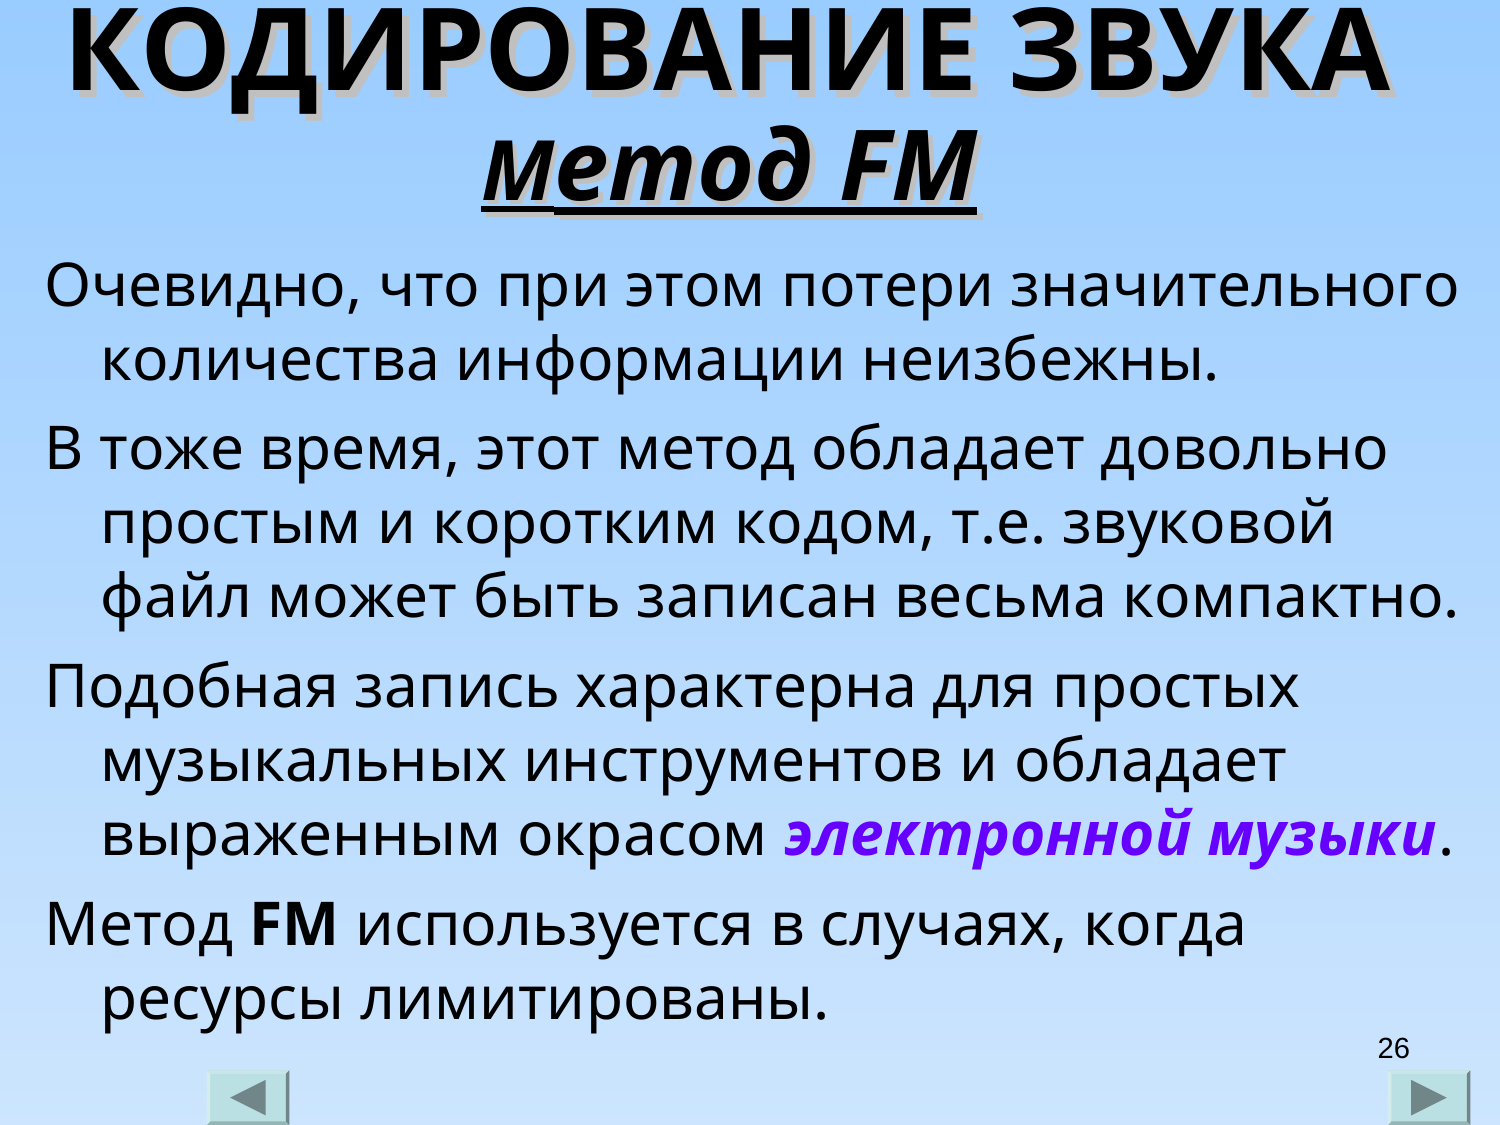

# КОДИРОВАНИЕ ЗВУКА Метод FM
Очевидно, что при этом потери значительного количества информации неизбежны.
В тоже время, этот метод обладает довольно простым и коротким кодом, т.е. звуковой файл может быть записан весьма компактно.
Подобная запись характерна для простых музыкальных инструментов и обладает выраженным окрасом электронной музыки.
Метод FM используется в случаях, когда ресурсы лимитированы.
26